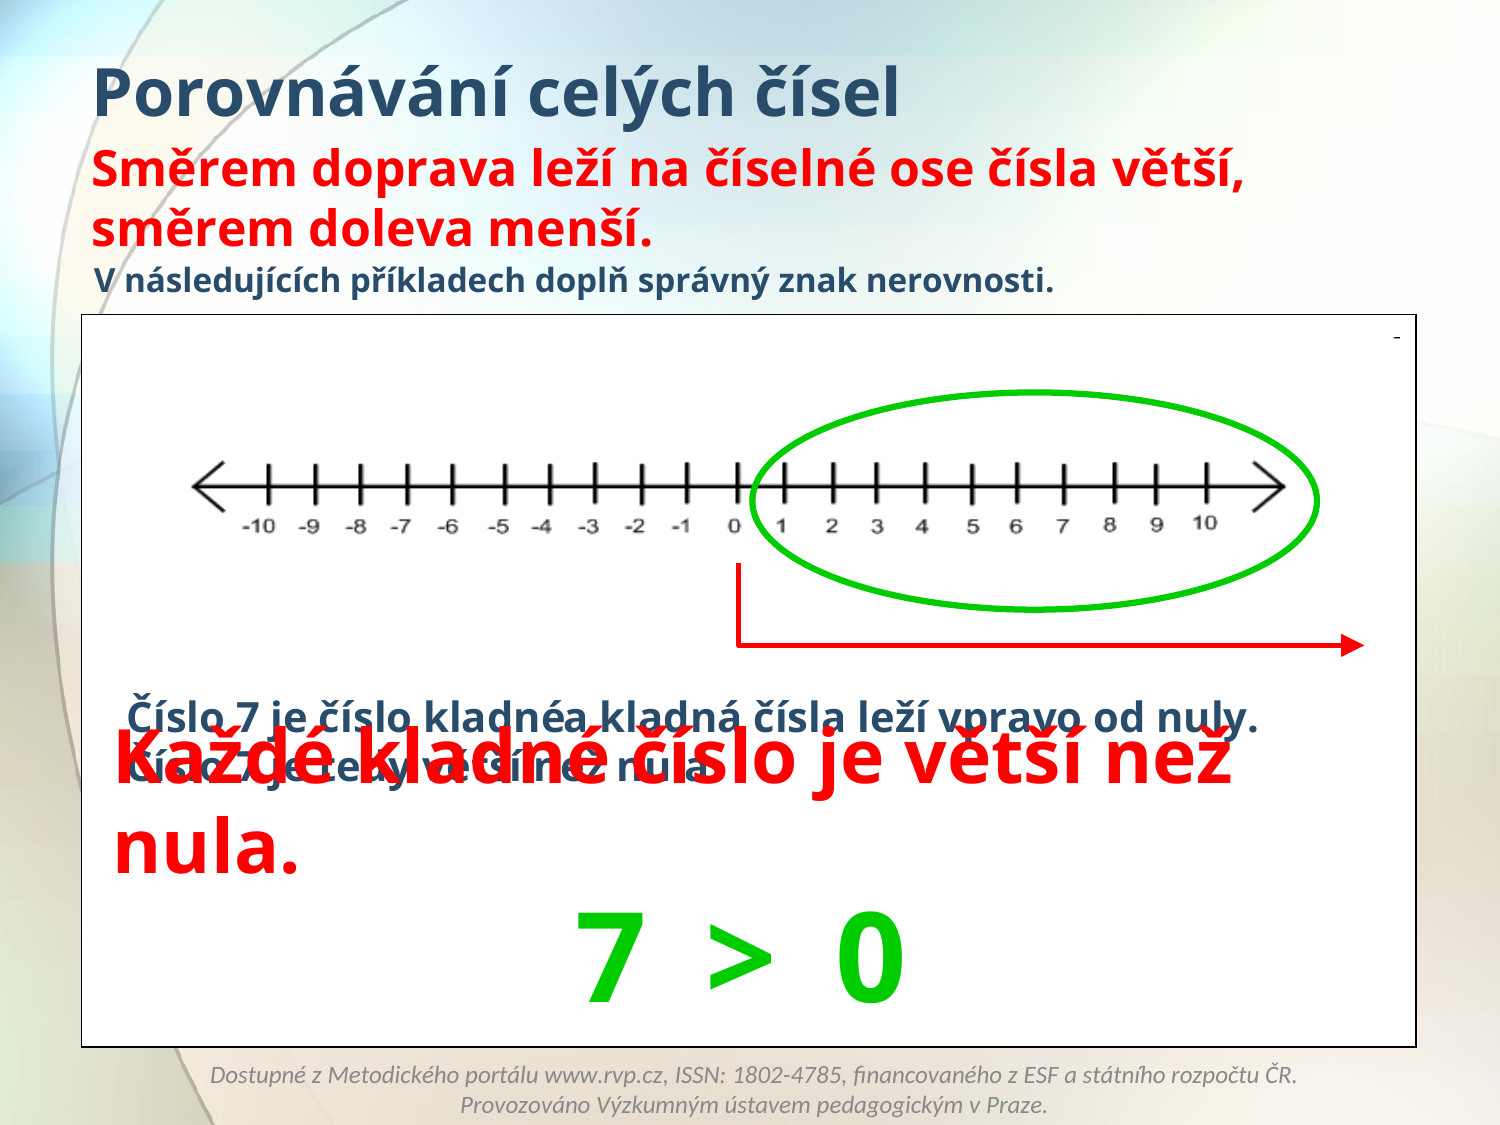

Porovnávání celých čísel
Směrem doprava leží na číselné ose čísla větší, směrem doleva menší.
V následujících příkladech doplň správný znak nerovnosti.
Číslo 7 je číslo kladné
a kladná čísla leží vpravo od nuly.
Číslo 7 je tedy větší než nula.
Každé kladné číslo je větší než nula.
7
>
0